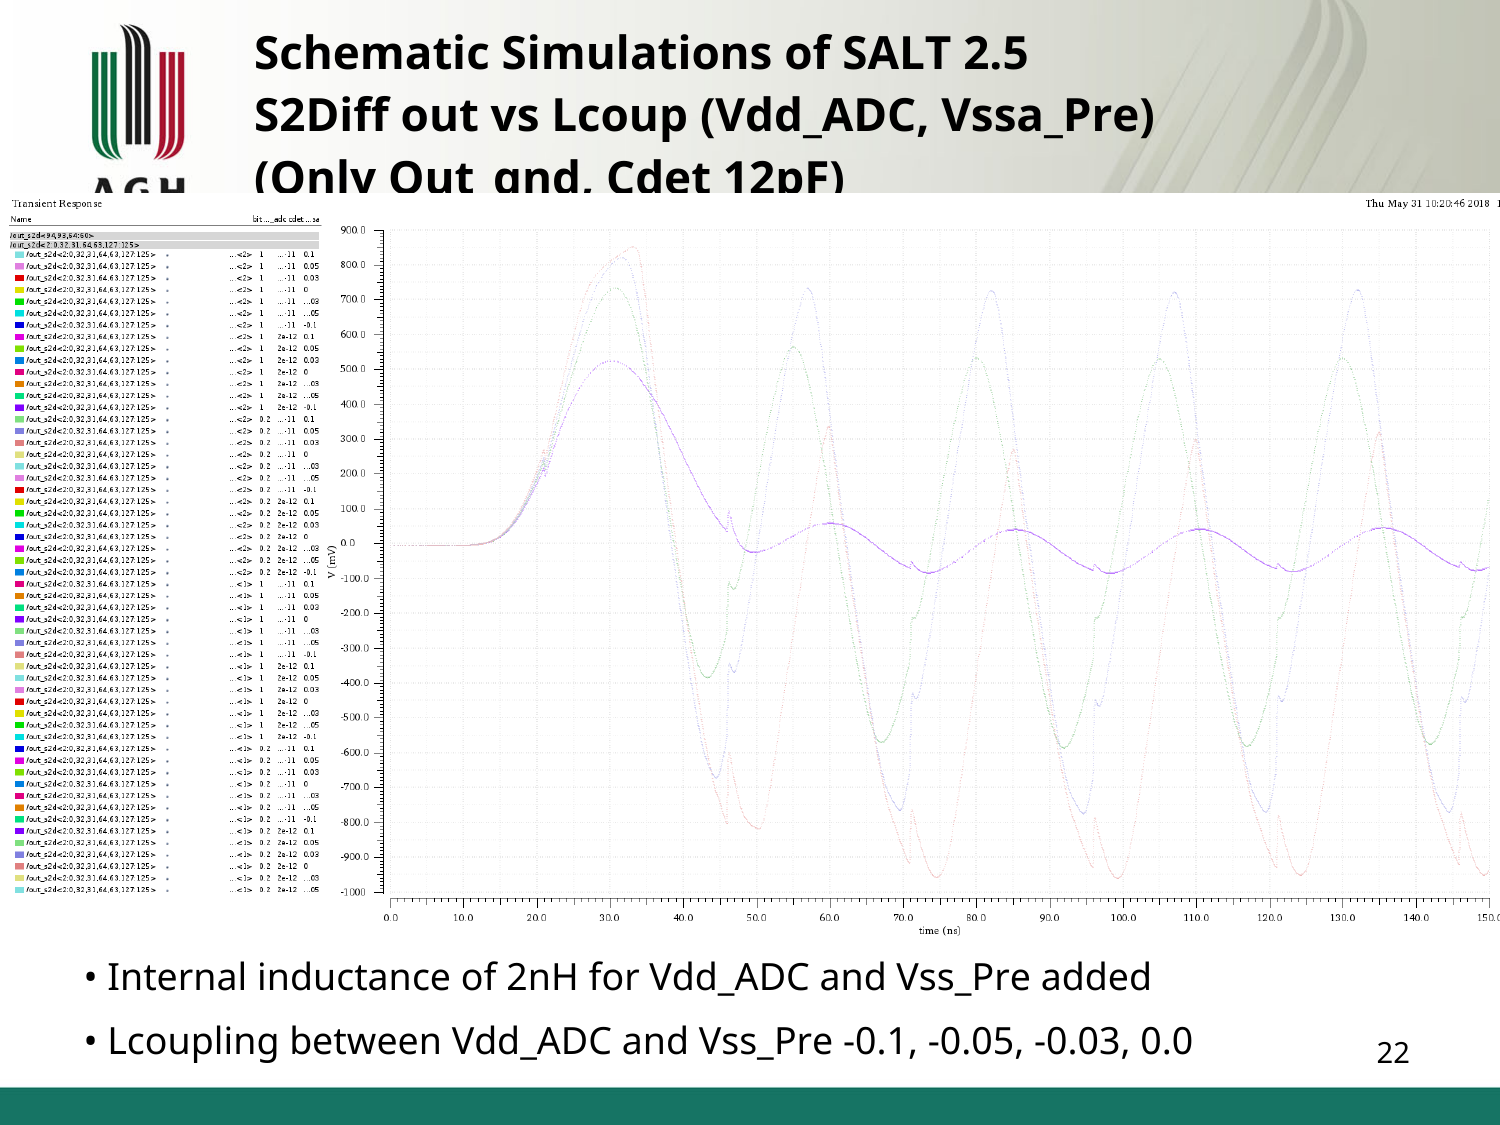

Schematic Simulations of SALT 2.5
S2Diff out vs Lcoup (Vdd_ADC, Vssa_Pre)
(Only Out_gnd, Cdet 12pF)
# Internal inductance of 2nH for Vdd_ADC and Vss_Pre added
 Lcoupling between Vdd_ADC and Vss_Pre -0.1, -0.05, -0.03, 0.0
22